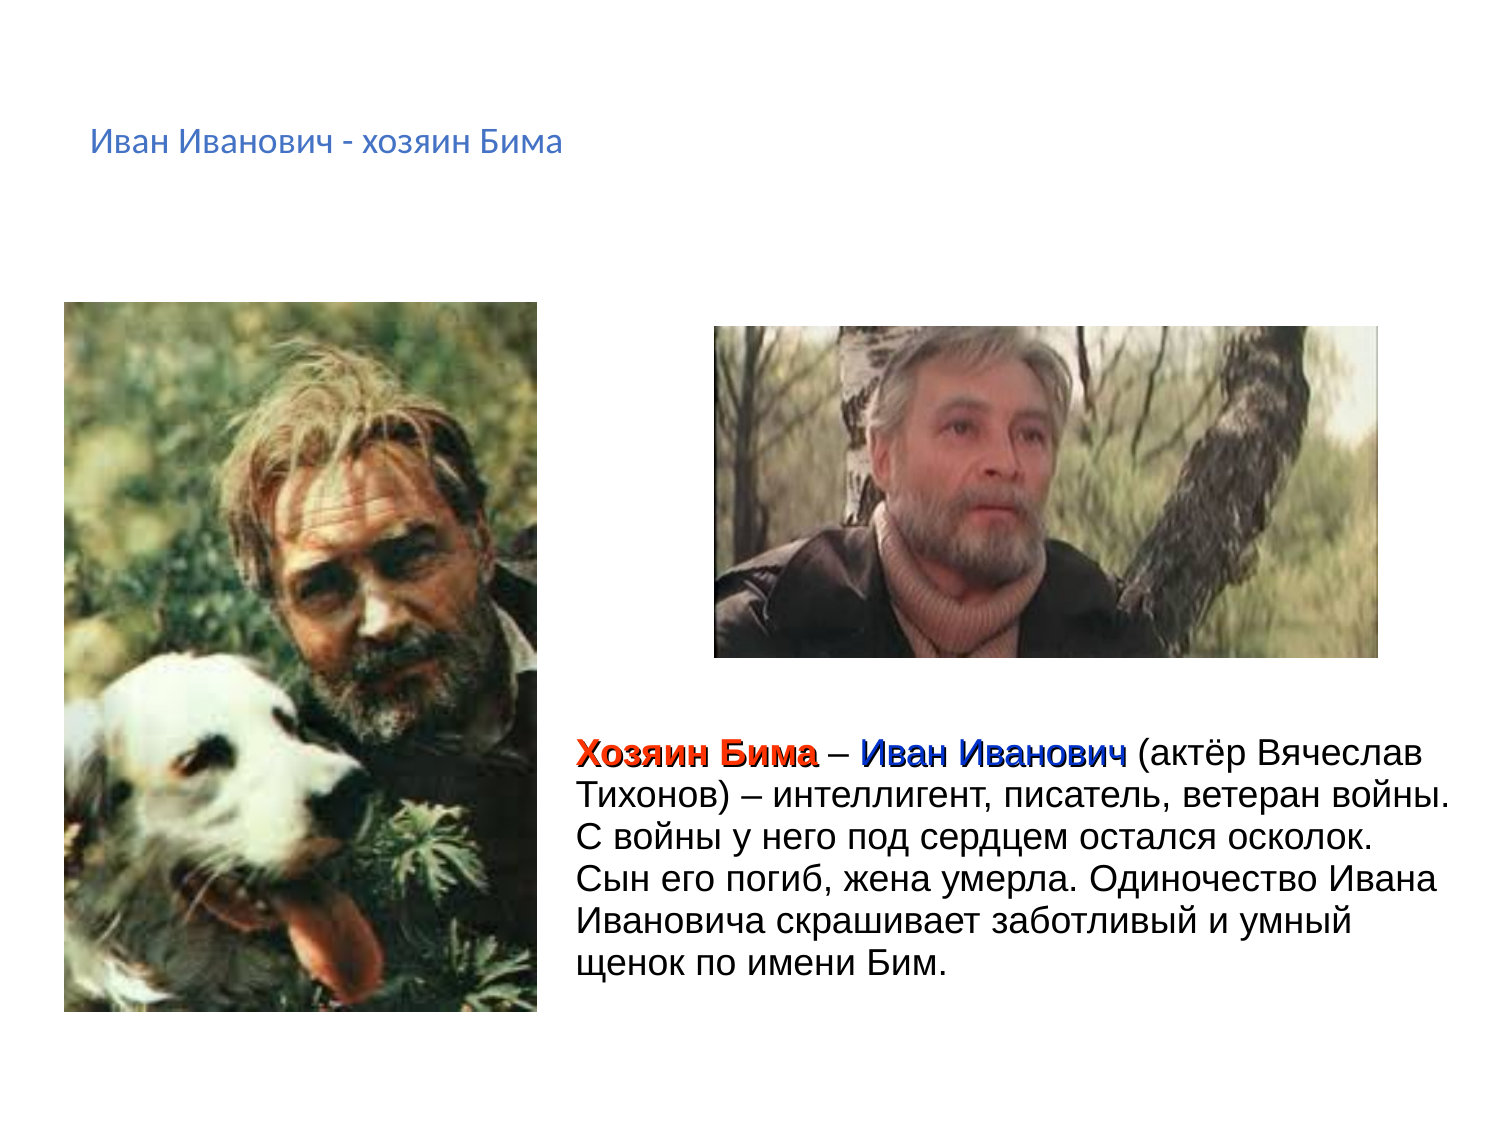

# Иван Иванович - хозяин Бима
Хозяин Бима – Иван Иванович (актёр Вячеслав Тихонов) – интеллигент, писатель, ветеран войны.
С войны у него под сердцем остался осколок. Сын его погиб, жена умерла. Одиночество Ивана Ивановича скрашивает заботливый и умный щенок по имени Бим.